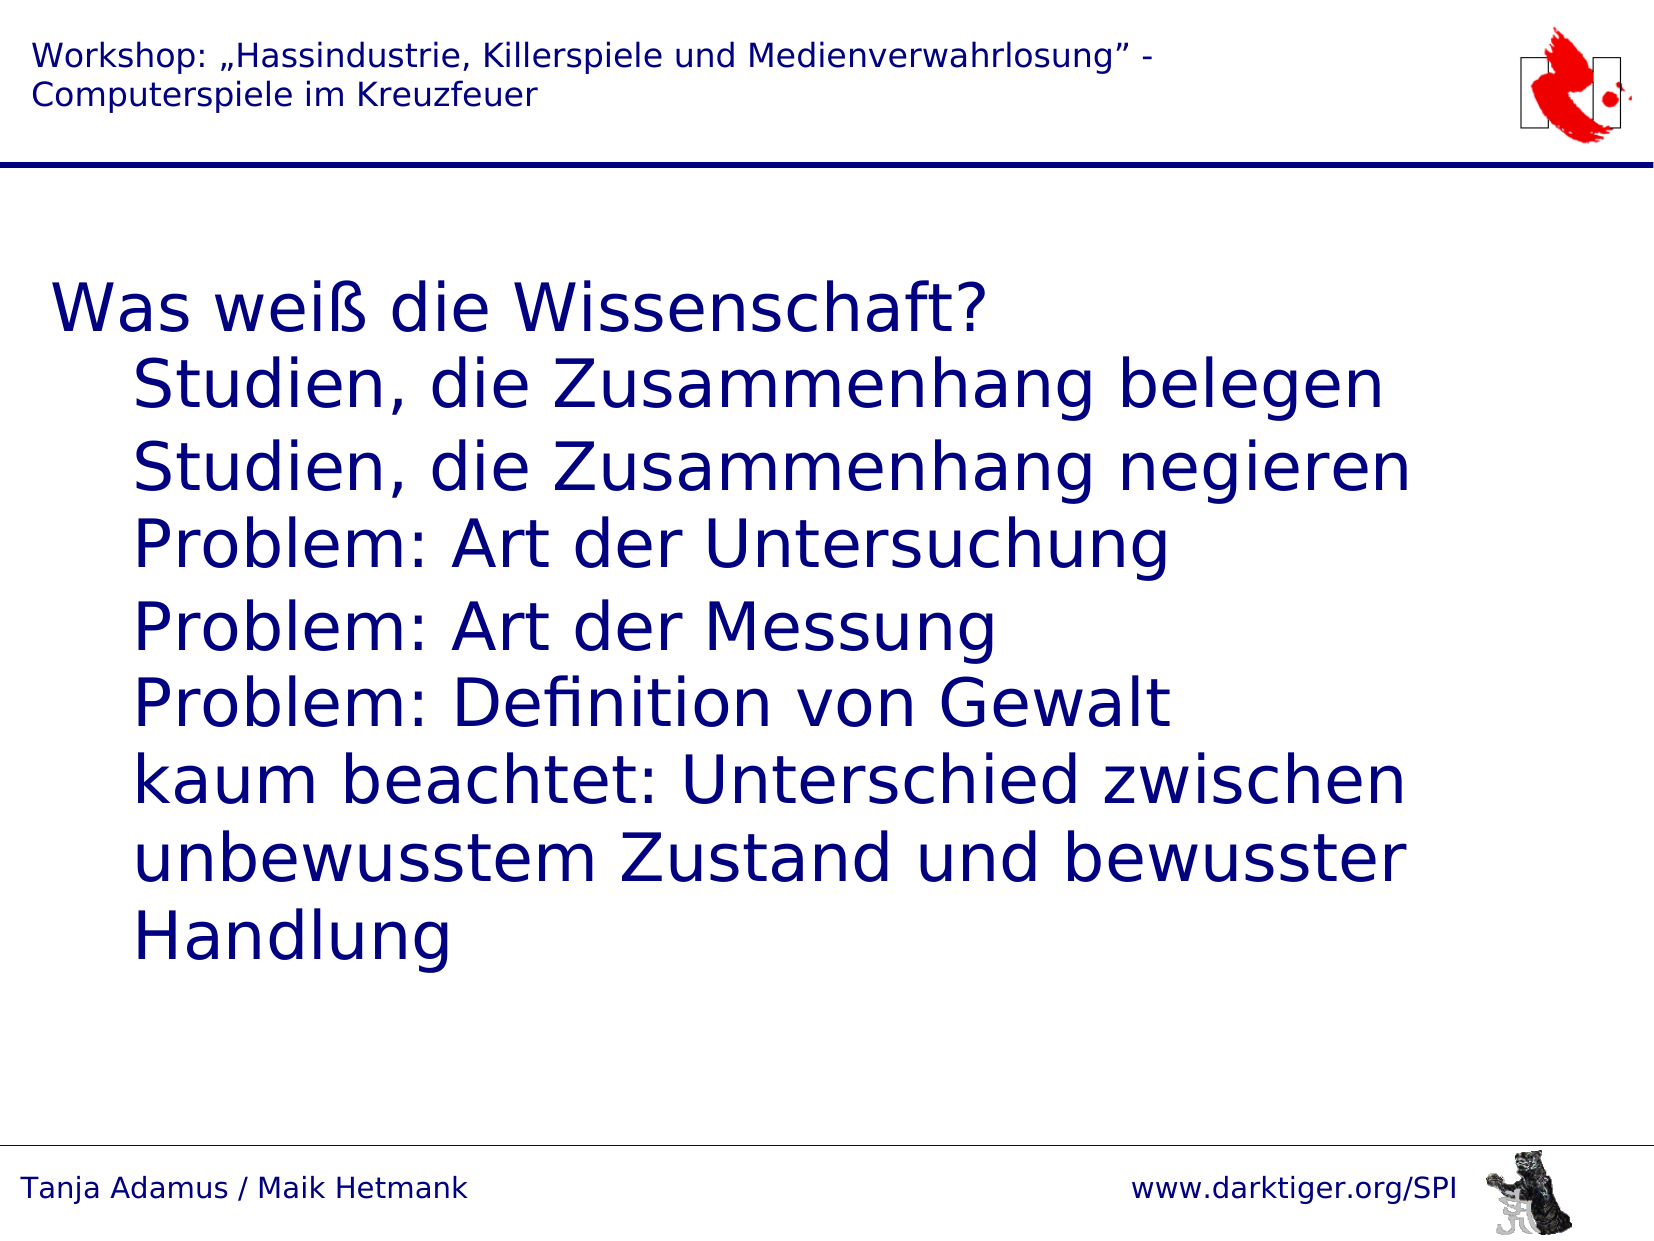

Workshop: „Hassindustrie, Killerspiele und Medienverwahrlosung” - Computerspiele im Kreuzfeuer
Was weiß die Wissenschaft?
Studien, die Zusammenhang belegen
Studien, die Zusammenhang negieren
Problem: Art der Untersuchung
Problem: Art der Messung
Problem: Definition von Gewalt
kaum beachtet: Unterschied zwischen unbewusstem Zustand und bewusster Handlung